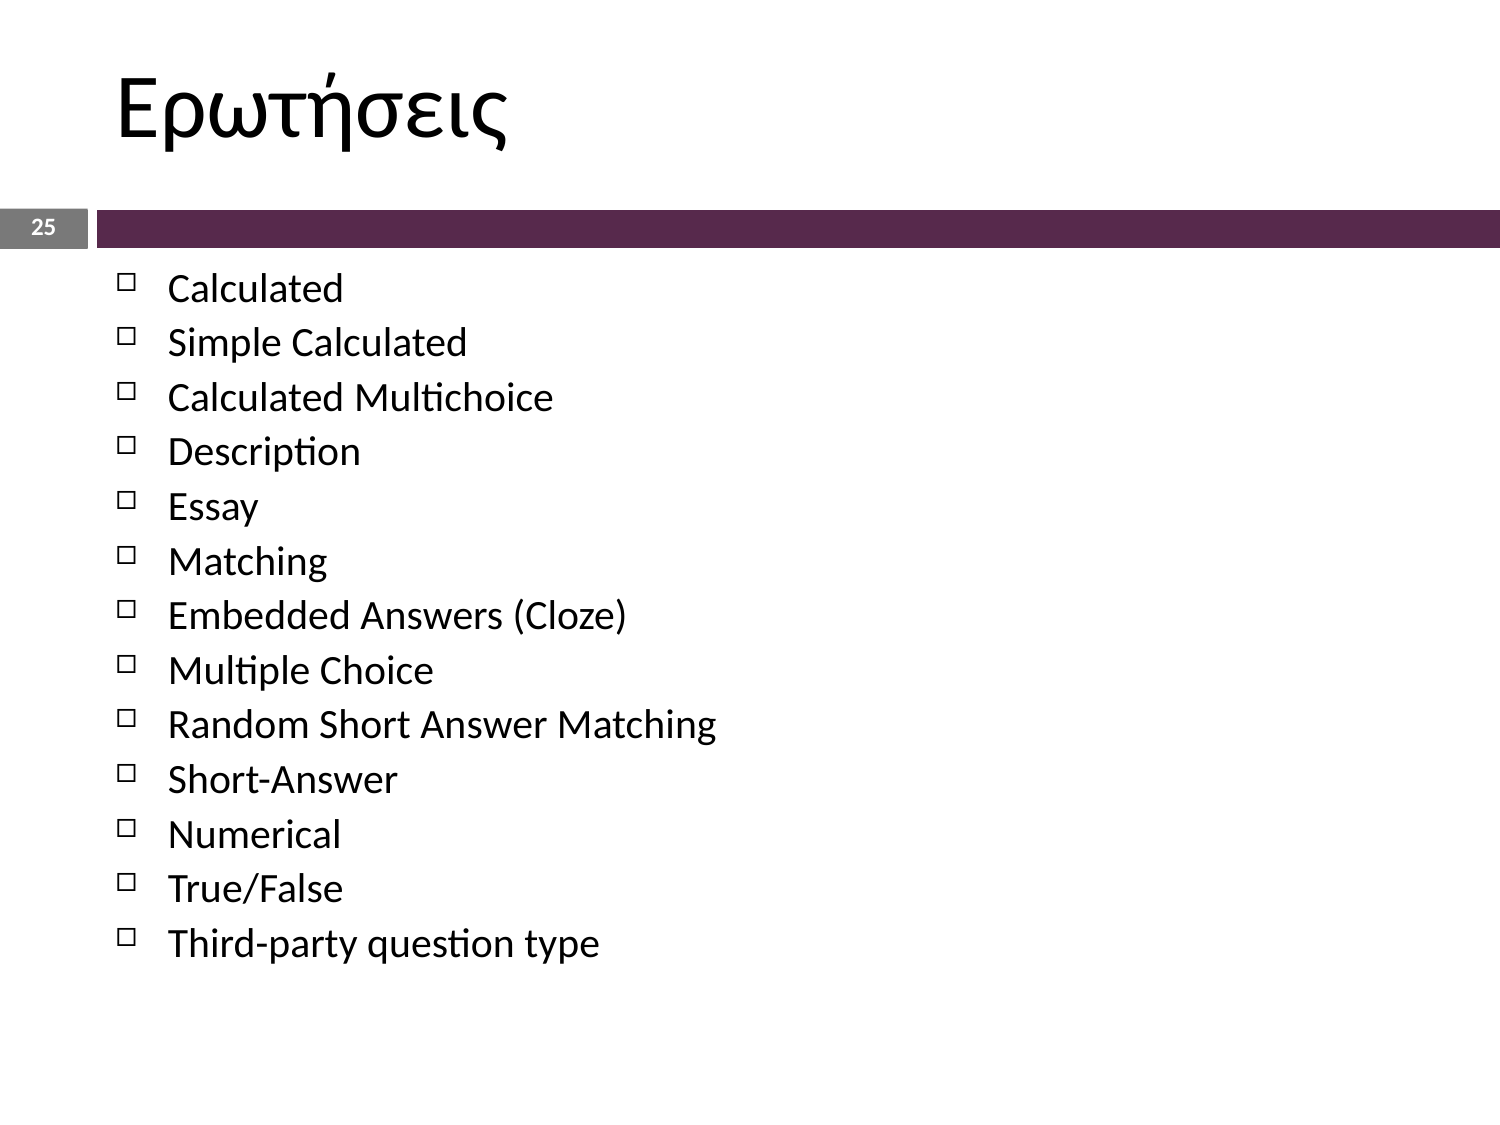

# Ερωτήσεις
Calculated
Simple Calculated
Calculated Multichoice
Description
Essay
Matching
Embedded Answers (Cloze)
Multiple Choice
Random Short Answer Matching
Short-Answer
Numerical
True/False
Third-party question type